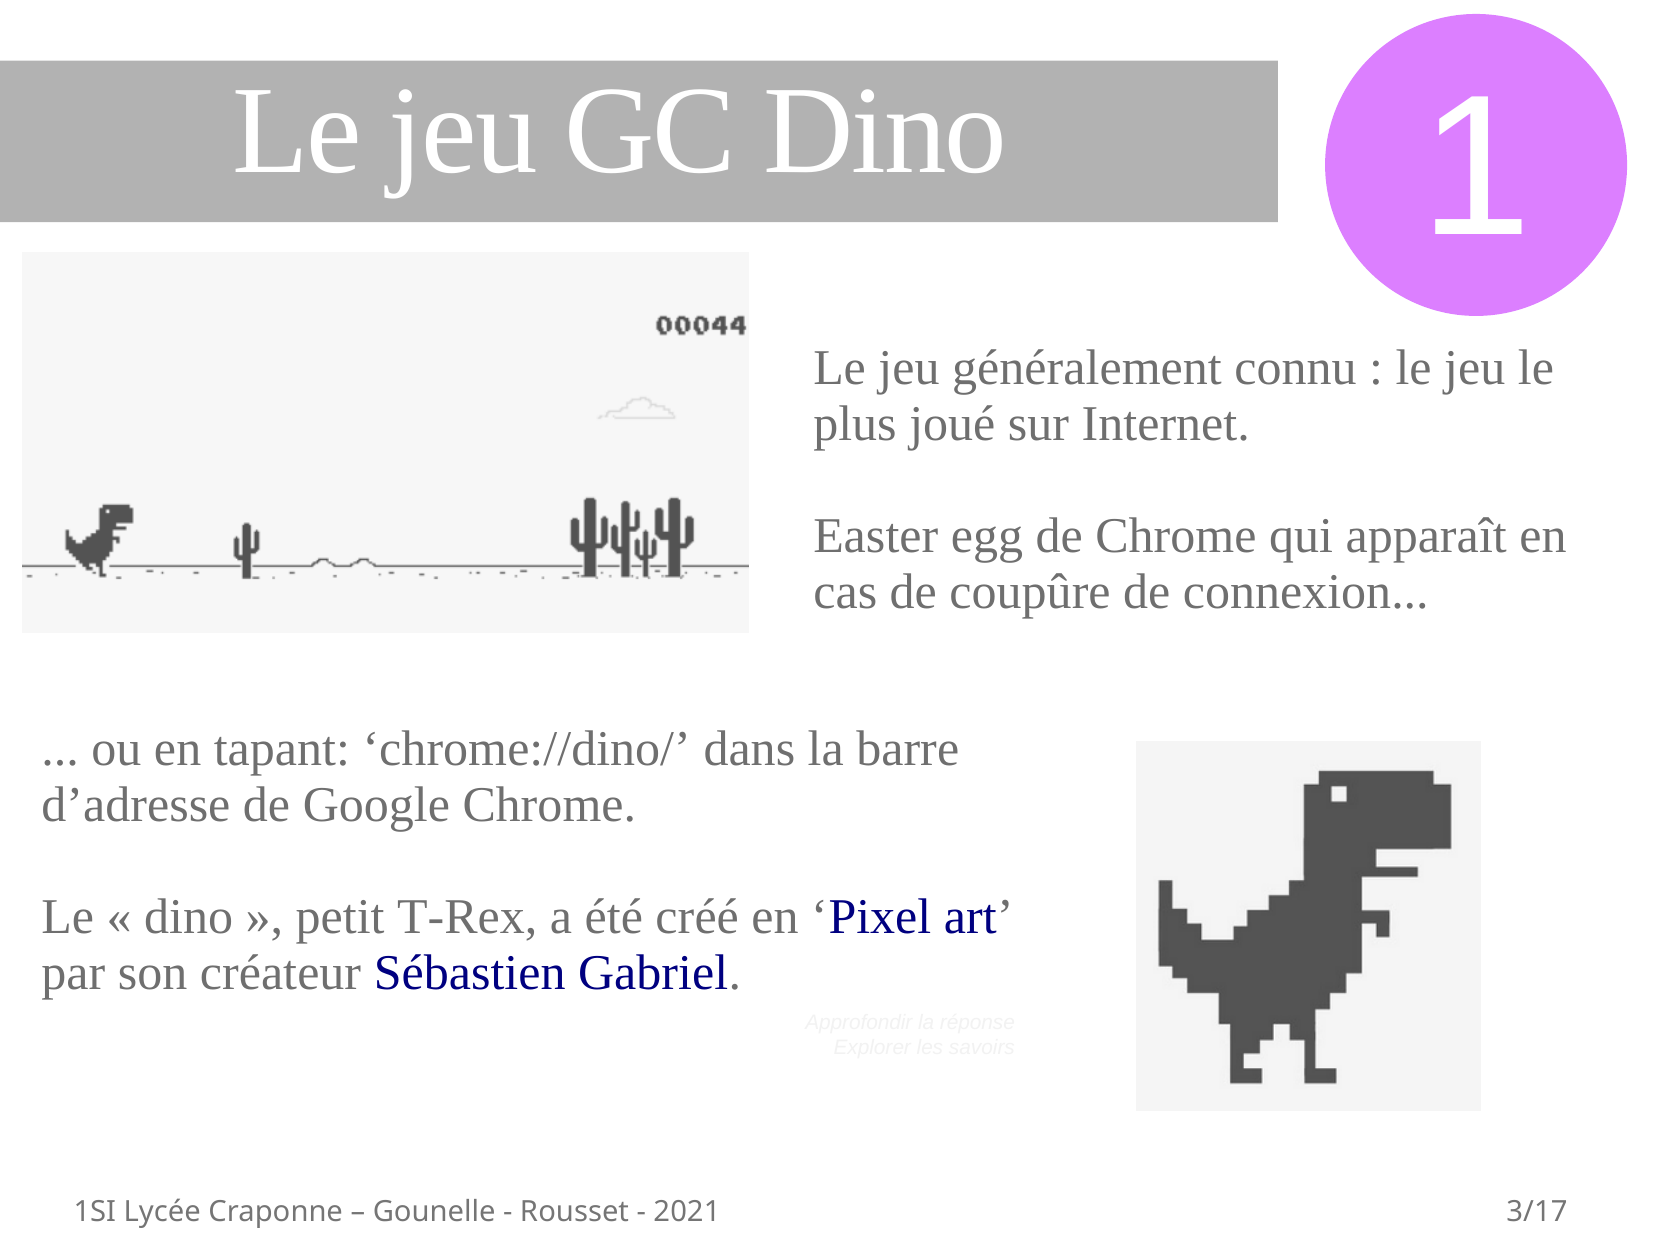

1
Le jeu GC Dino
Le jeu généralement connu : le jeu le plus joué sur Internet.
Easter egg de Chrome qui apparaît en cas de coupûre de connexion...
... ou en tapant: ‘chrome://dino/’ dans la barre d’adresse de Google Chrome.
Le « dino », petit T-Rex, a été créé en ‘Pixel art’ par son créateur Sébastien Gabriel.
Approfondir la réponse
Explorer les savoirs
Explorer le projet d’orientation
3